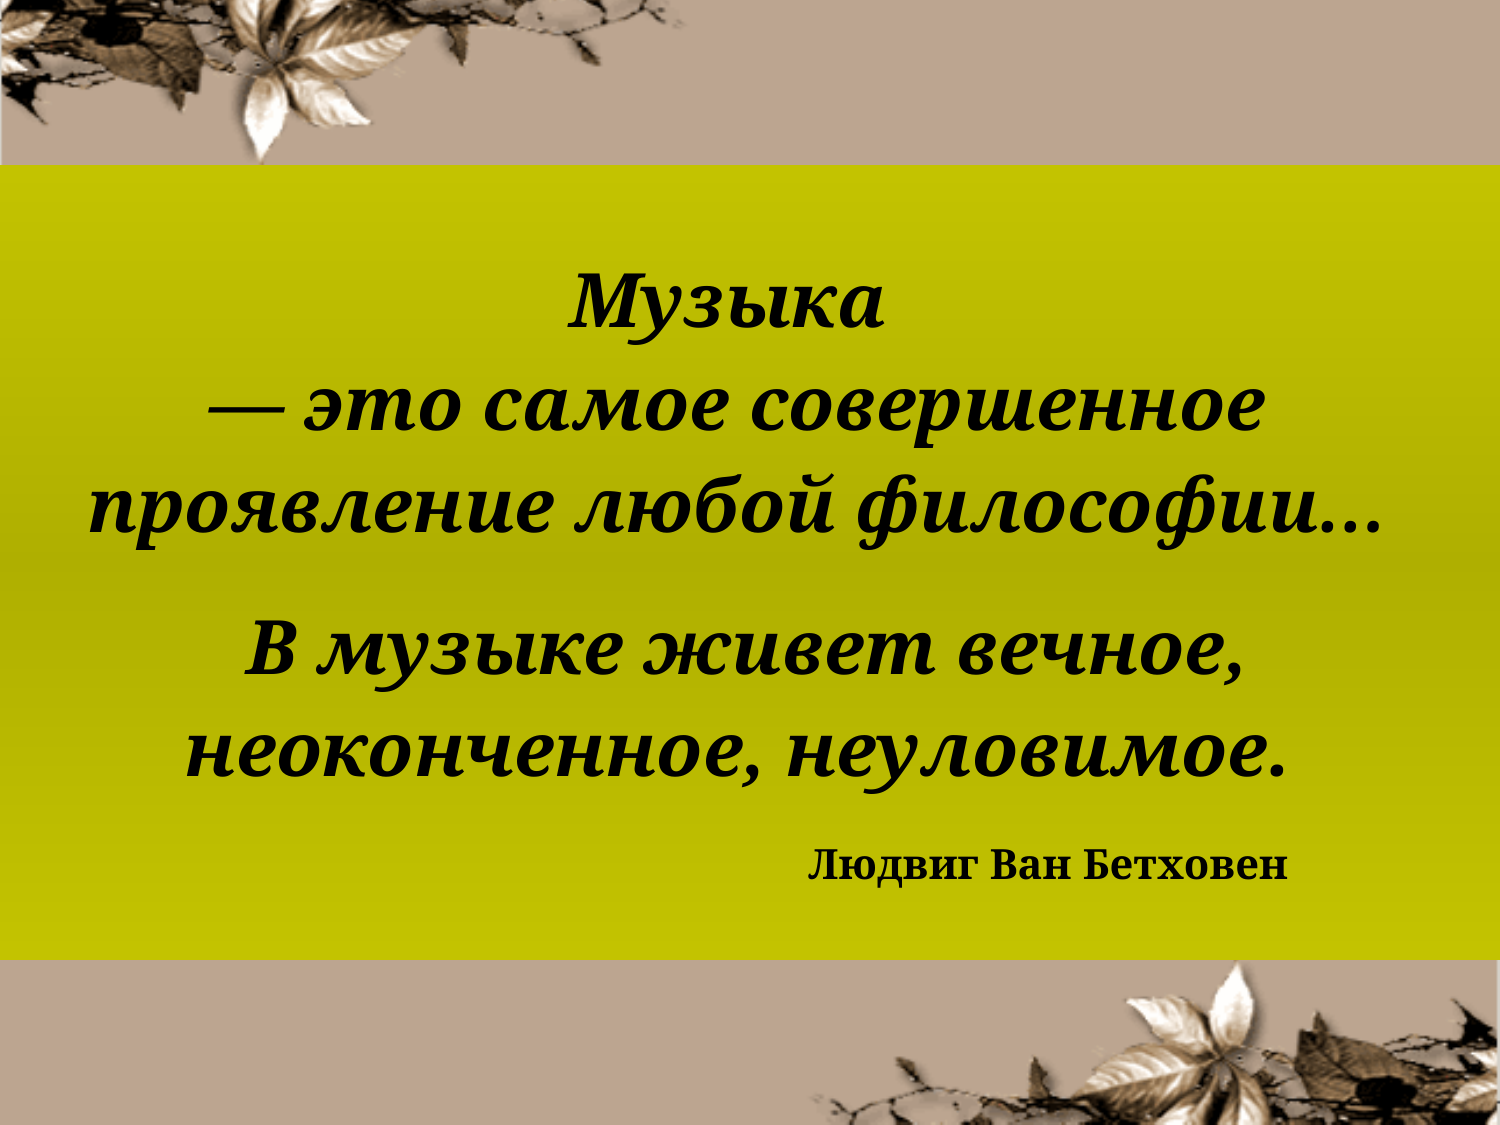

# Музыка  — это самое совершенное проявление любой философии… В музыке живет вечное, неоконченное, неуловимое. Людвиг Ван Бетховен